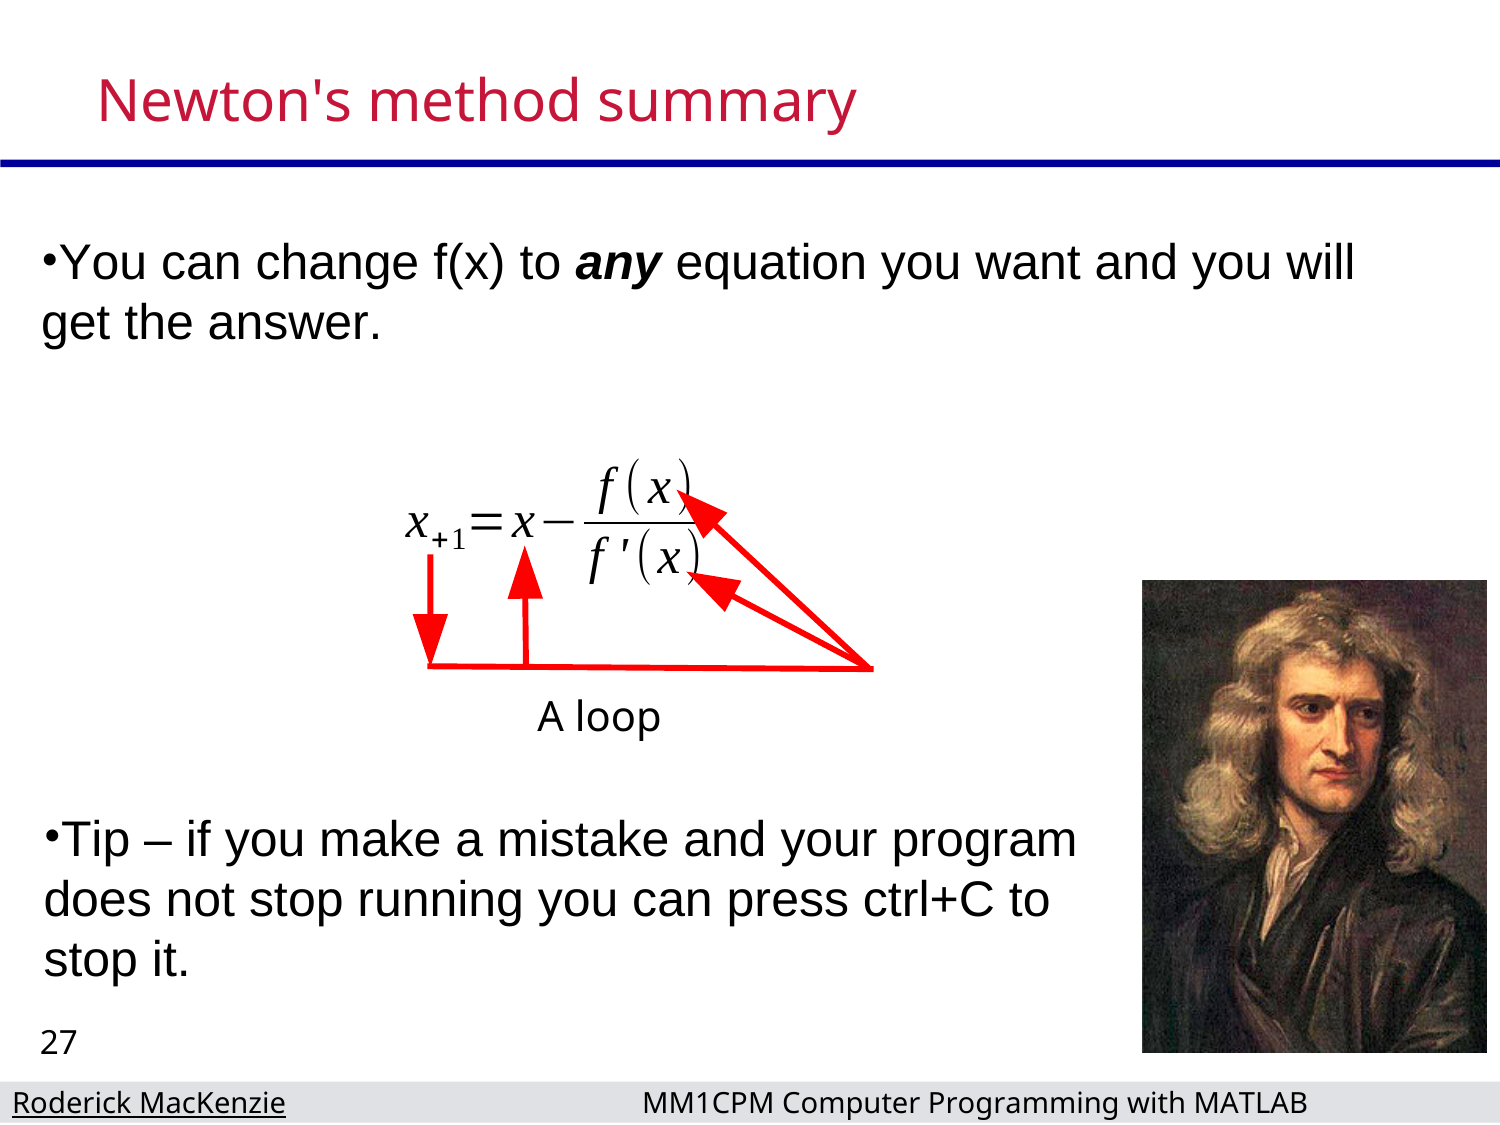

# Newton's method summary
You can change f(x) to any equation you want and you will get the answer.
A loop
Tip – if you make a mistake and your program does not stop running you can press ctrl+C to stop it.